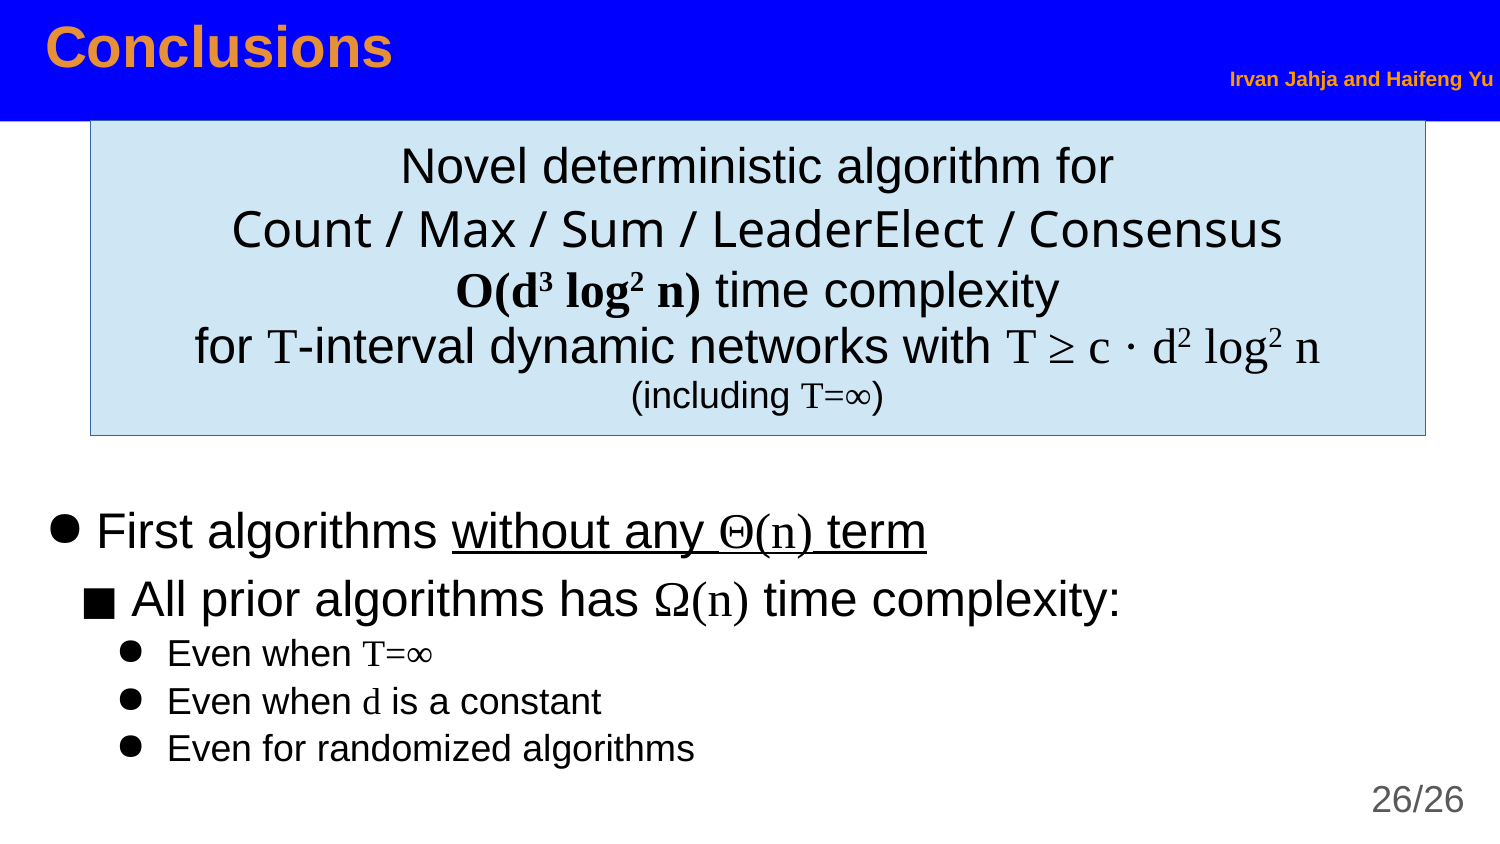

# Conclusions
Novel deterministic algorithm for
Count / Max / Sum / LeaderElect / Consensus
O(d3 log2 n) time complexity
for T-interval dynamic networks with T ≥ c · d2 log2 n
(including T=∞)
First algorithms without any Θ(n) term
All prior algorithms has Ω(n) time complexity:
Even when T=∞
Even when d is a constant
Even for randomized algorithms
26